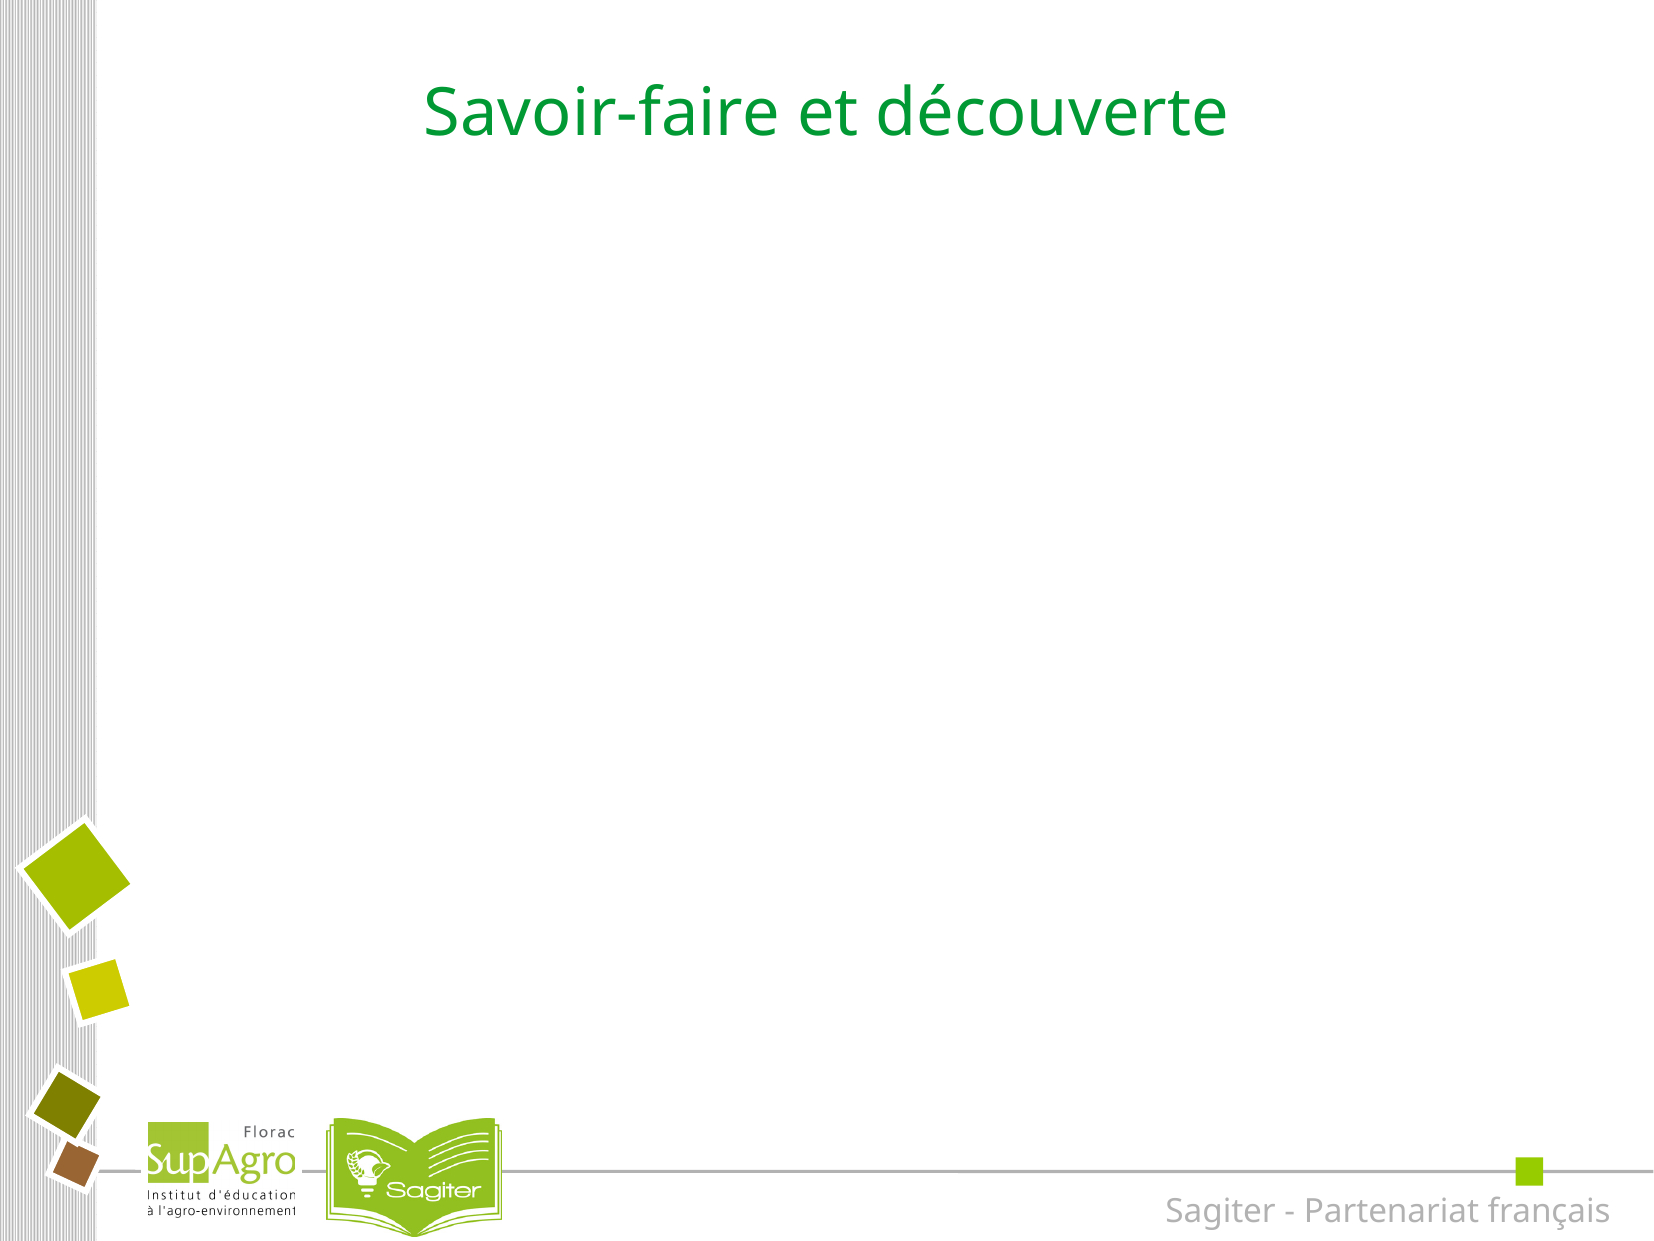

# Savoir-faire et découverte
Sagiter - Partenariat français